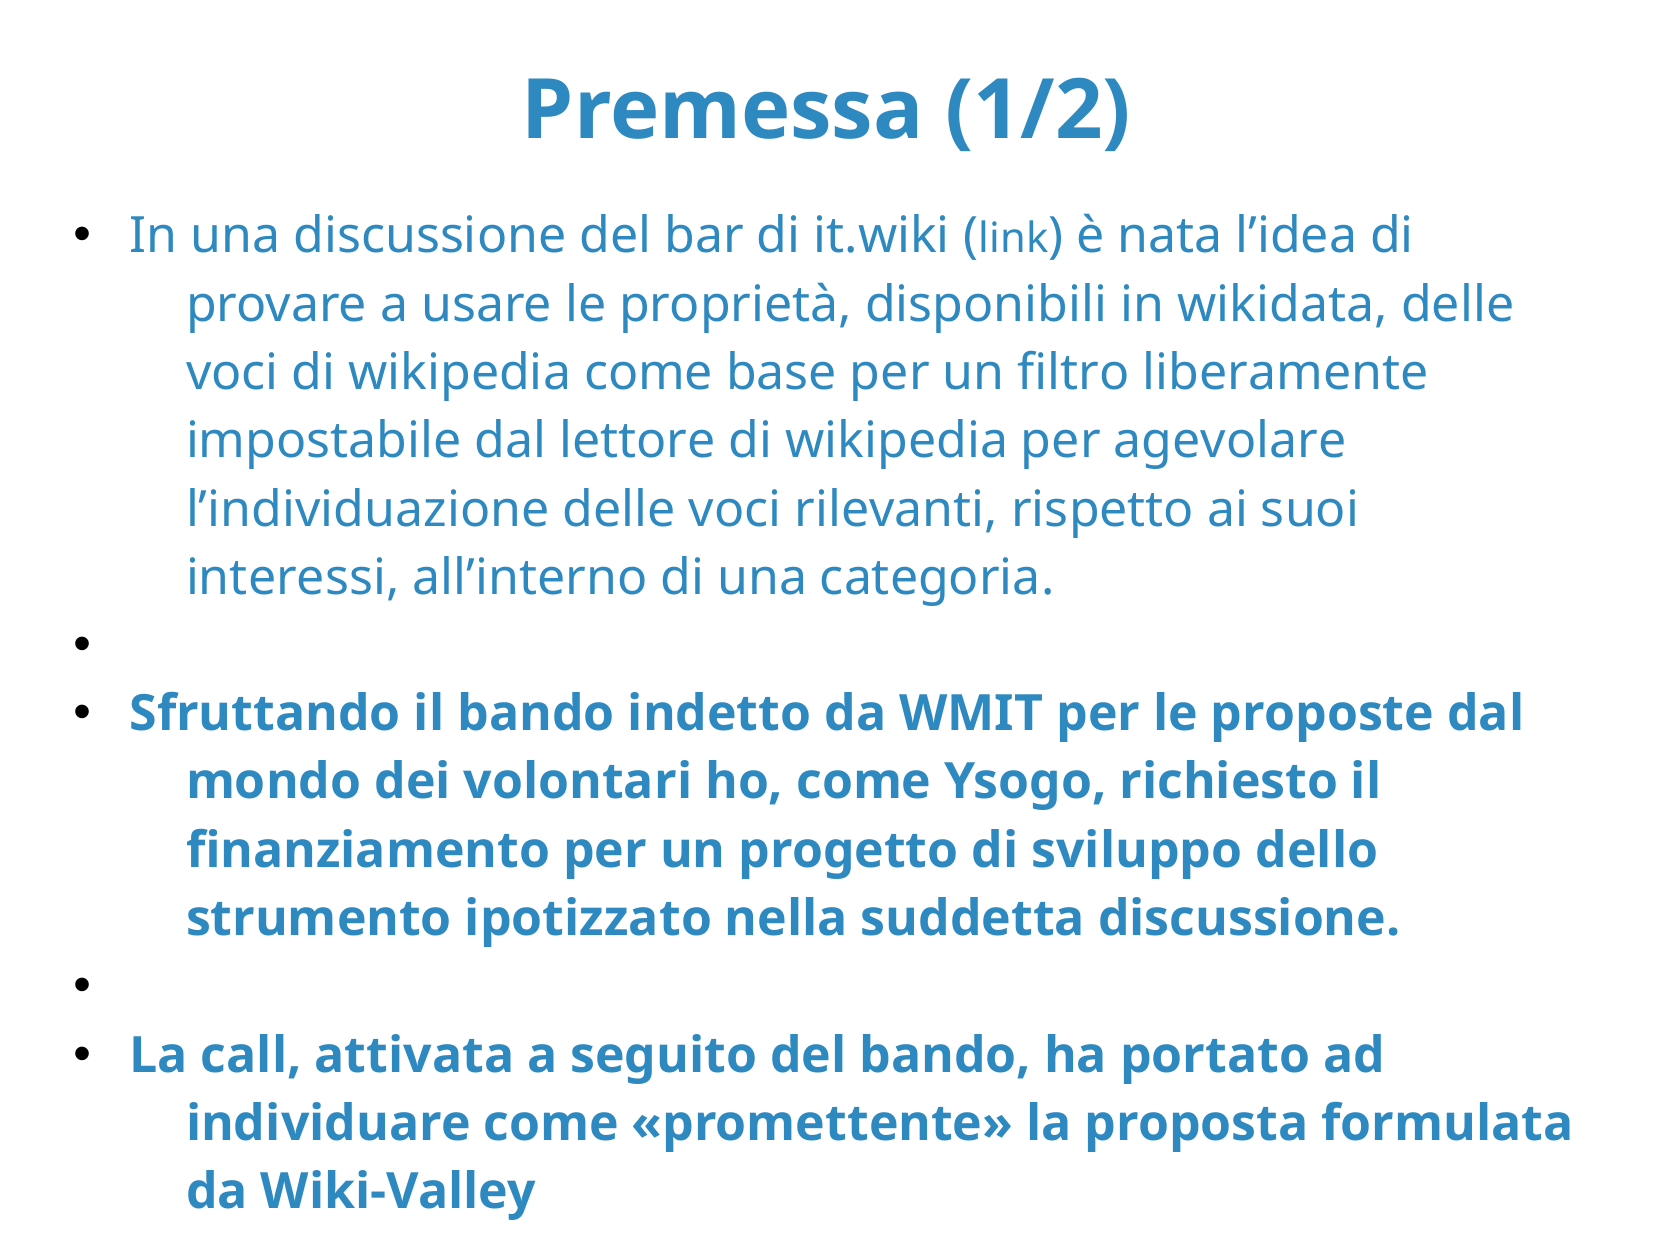

Premessa (1/2)
In una discussione del bar di it.wiki (link) è nata l’idea di provare a usare le proprietà, disponibili in wikidata, delle voci di wikipedia come base per un filtro liberamente impostabile dal lettore di wikipedia per agevolare l’individuazione delle voci rilevanti, rispetto ai suoi interessi, all’interno di una categoria.
Sfruttando il bando indetto da WMIT per le proposte dal mondo dei volontari ho, come Ysogo, richiesto il finanziamento per un progetto di sviluppo dello strumento ipotizzato nella suddetta discussione.
La call, attivata a seguito del bando, ha portato ad individuare come «promettente» la proposta formulata da Wiki-Valley